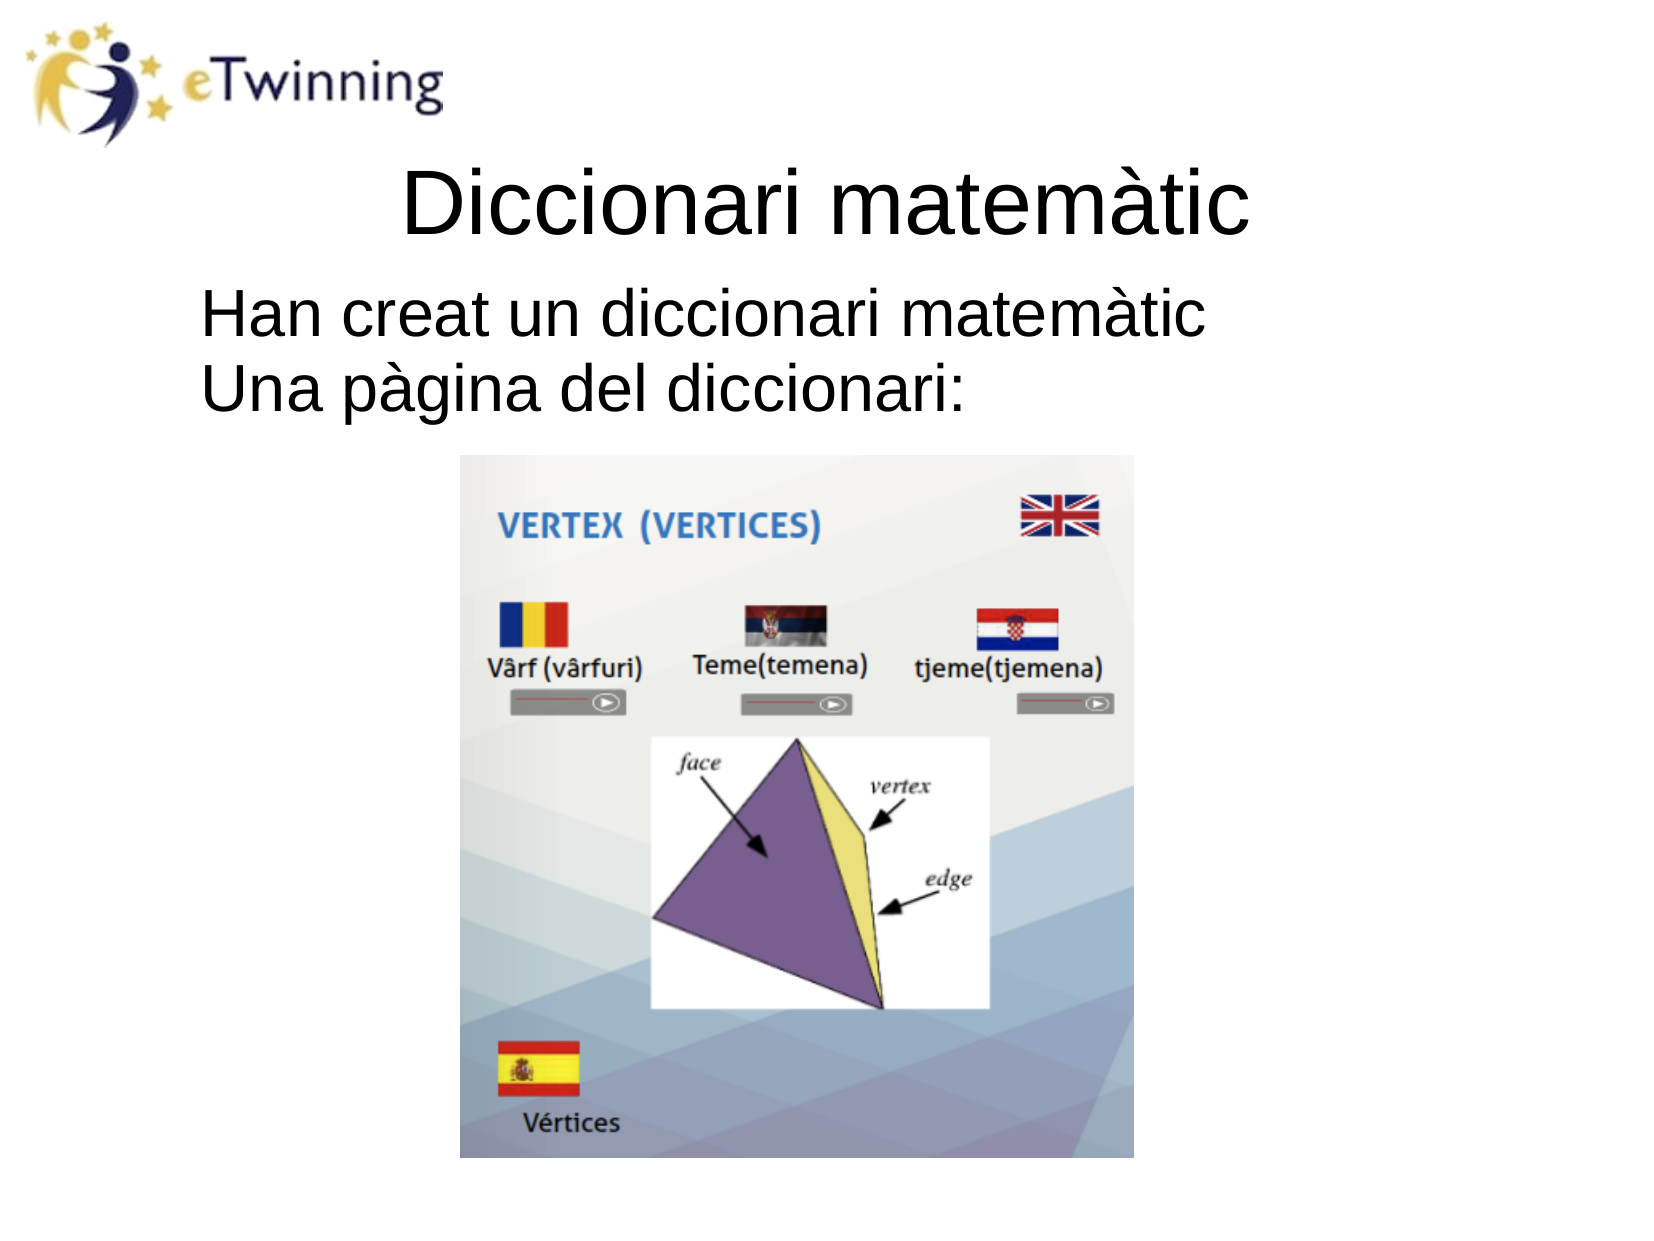

# Diccionari matemàtic
Han creat un diccionari matemàtic
Una pàgina del diccionari: